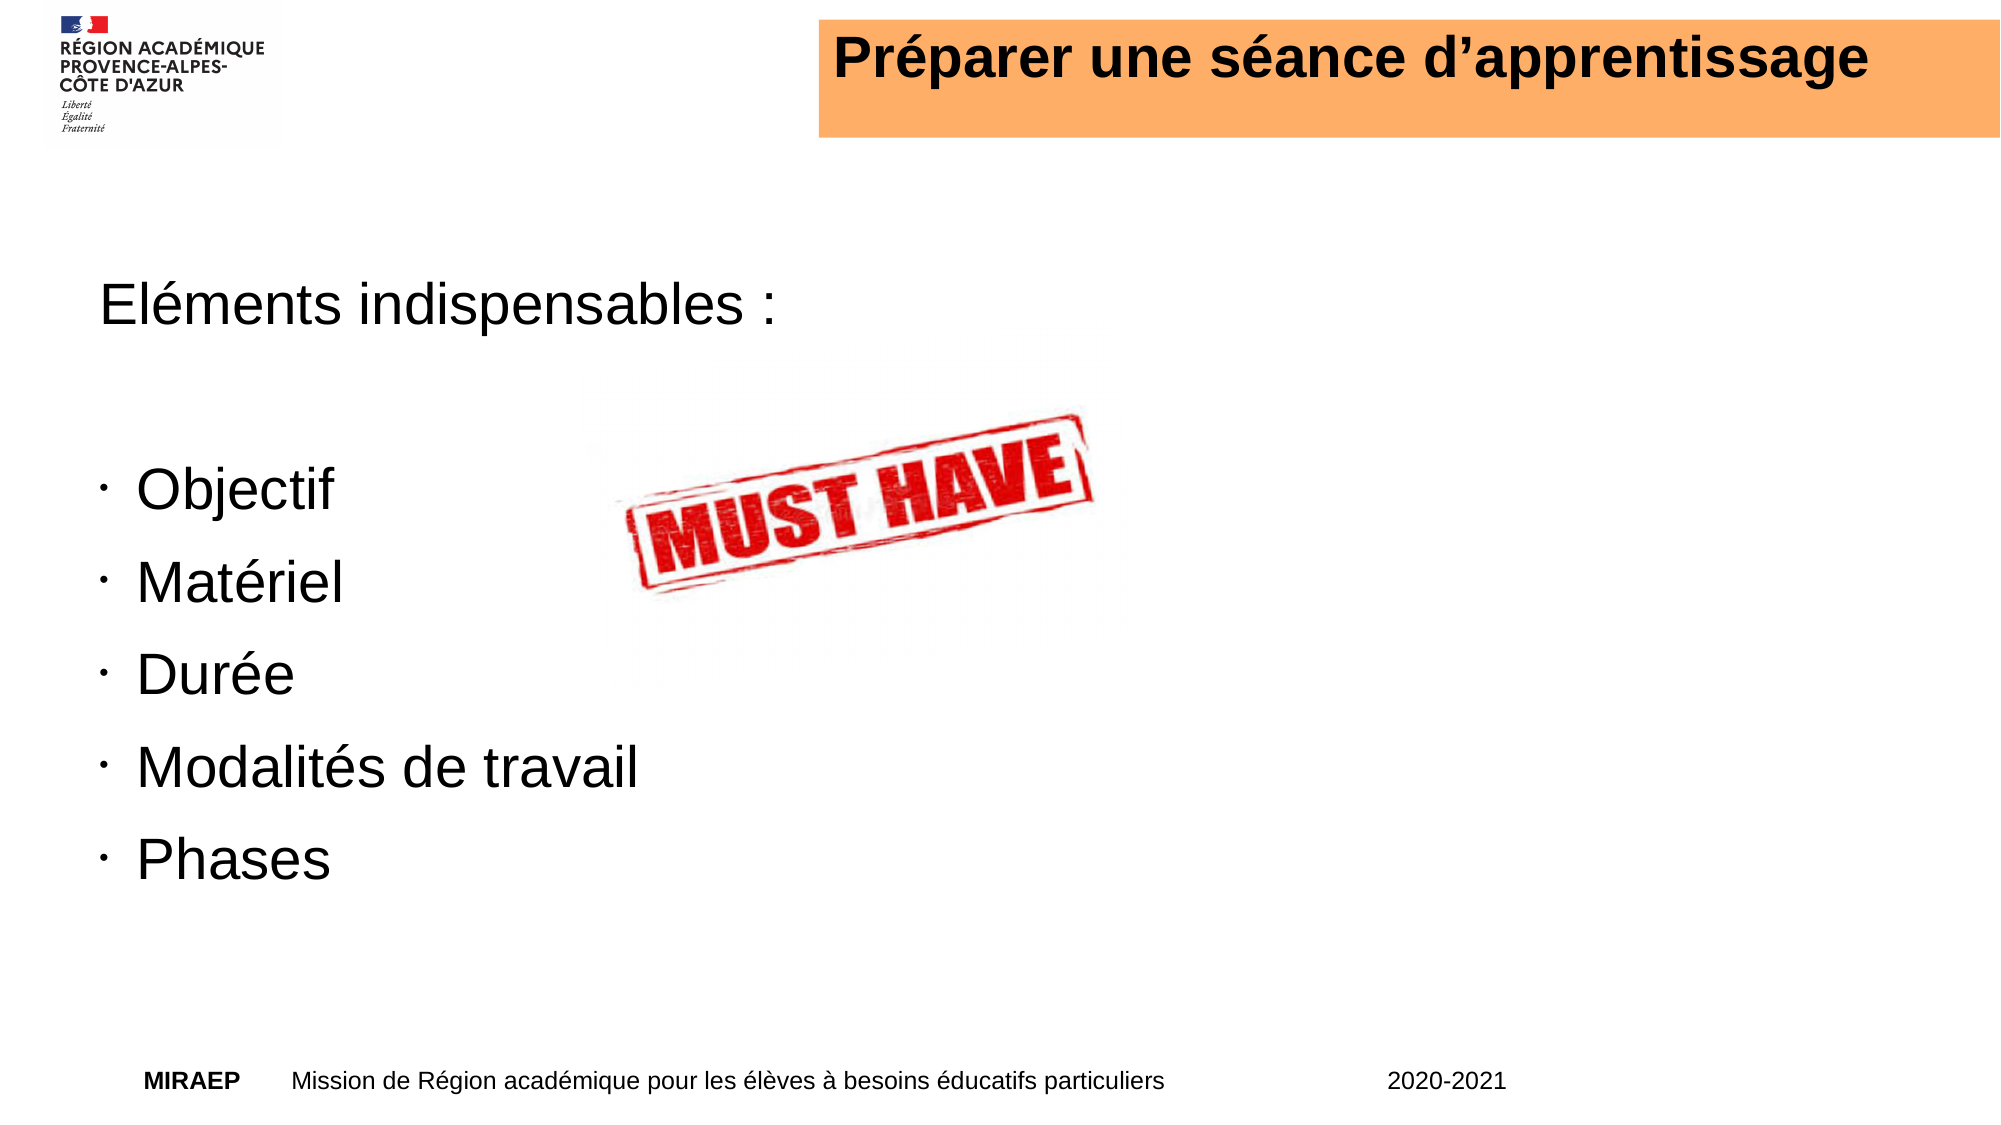

# Préparer une séance d’apprentissage
Eléments indispensables :
Objectif
Matériel
Durée
Modalités de travail
Phases